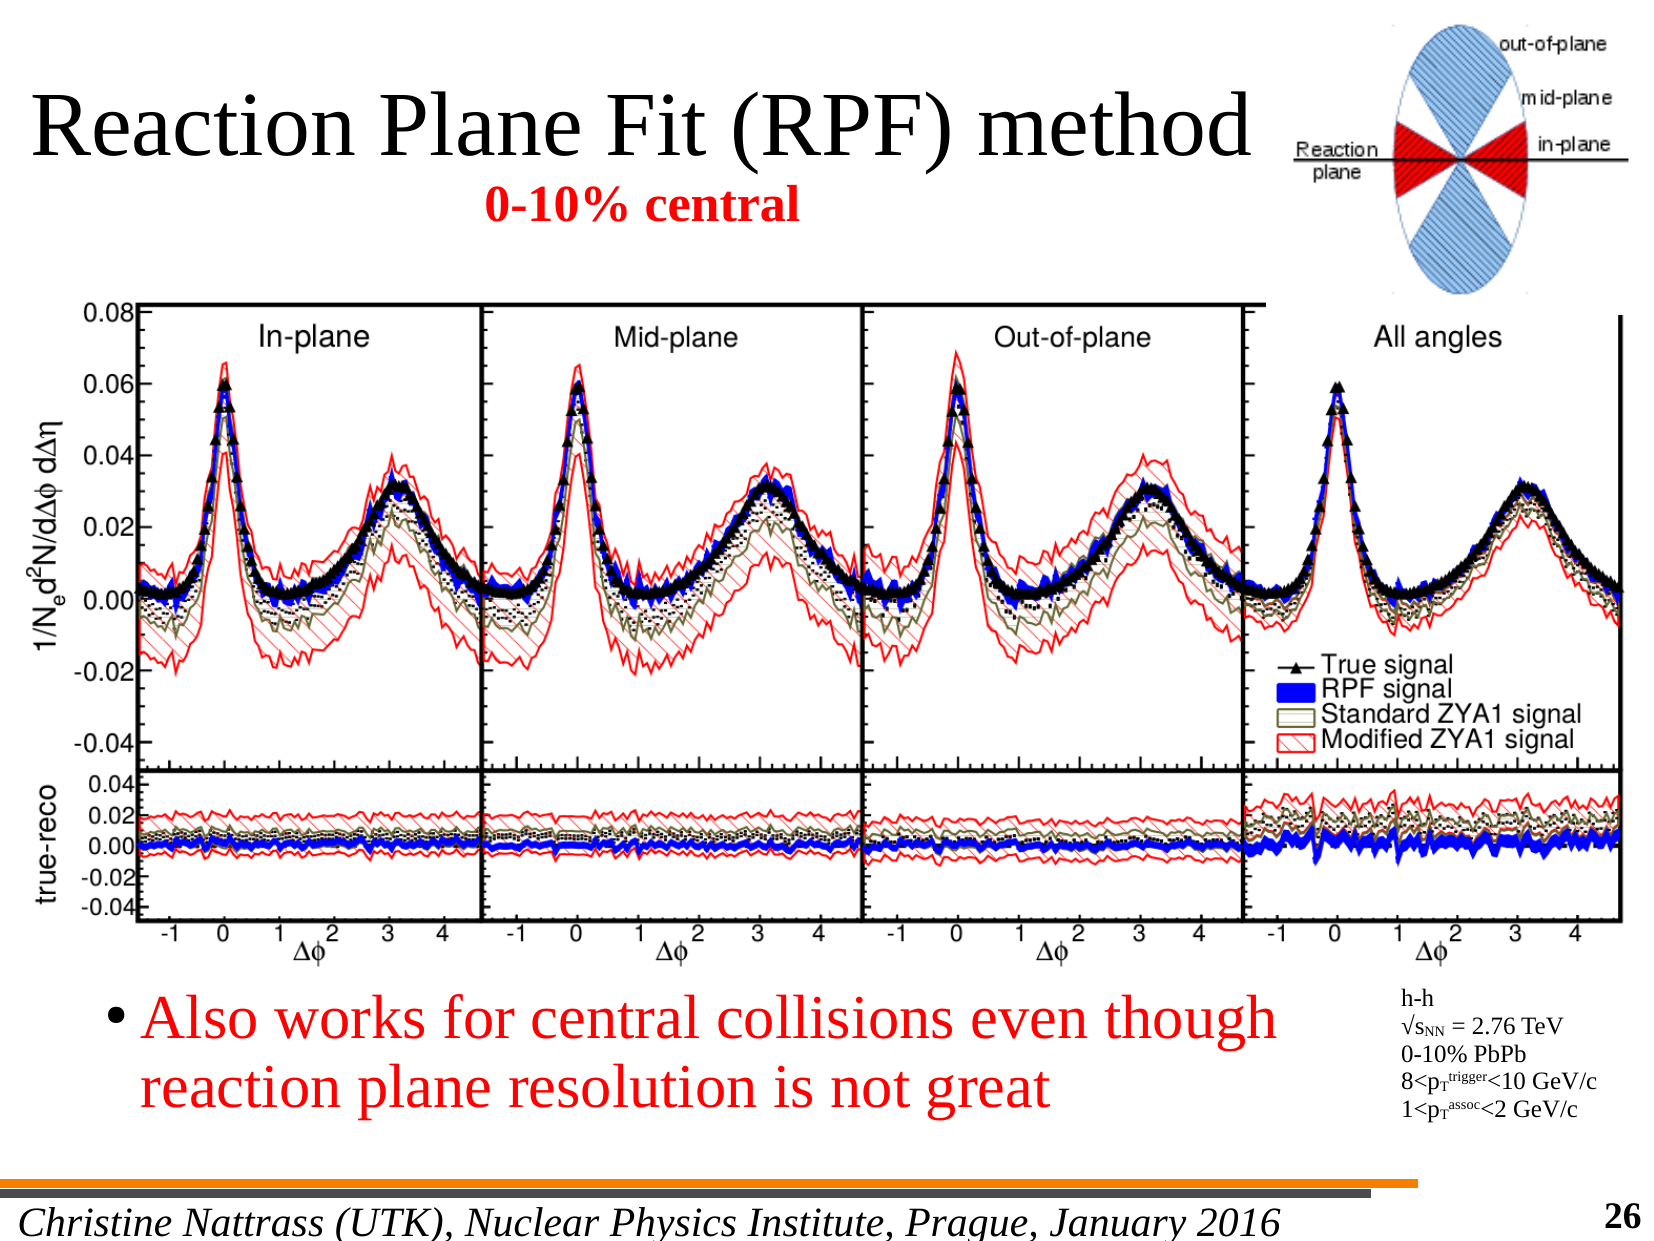

# Reaction Plane Fit (RPF) method 0-10% central
Also works for central collisions even though reaction plane resolution is not great
h-h
√sNN = 2.76 TeV
0-10% PbPb
8<pTtrigger<10 GeV/c
1<pTassoc<2 GeV/c